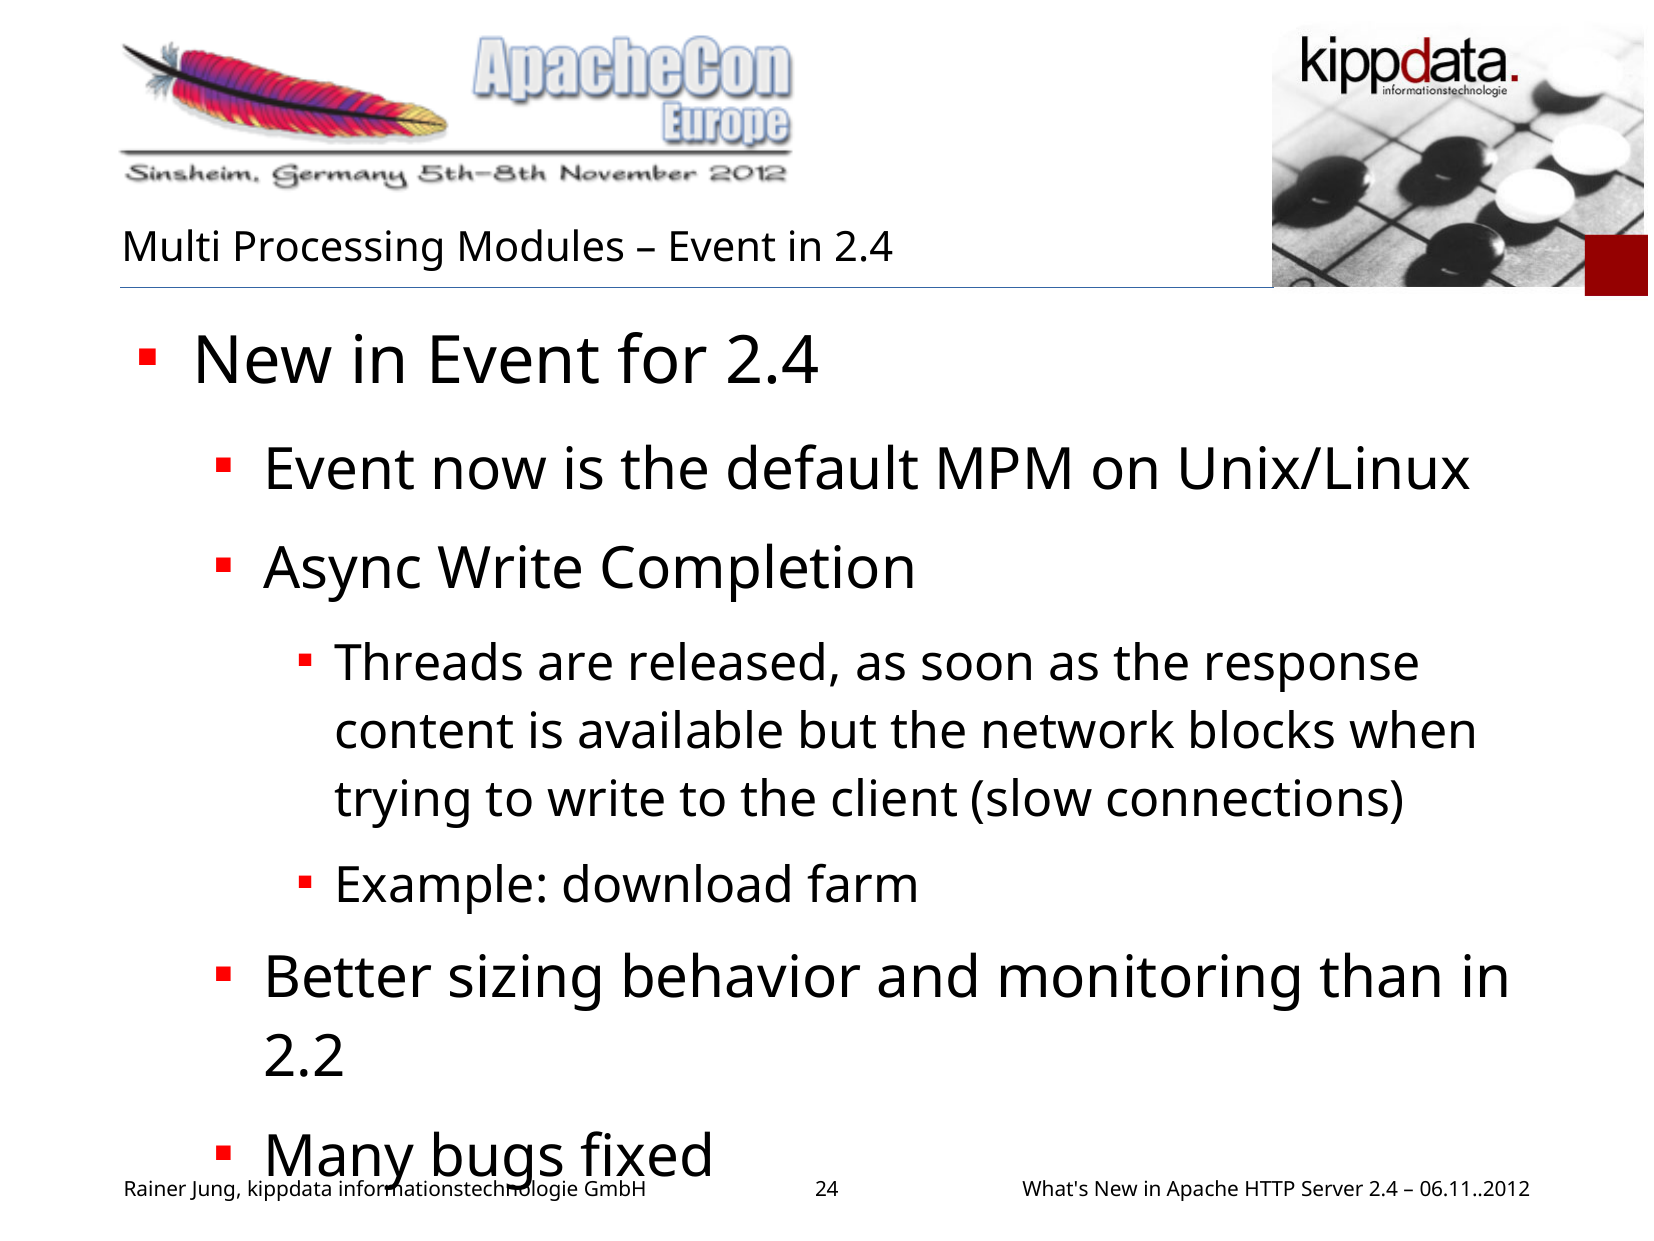

# Multi Processing Modules – Event in 2.4
New in Event for 2.4
Event now is the default MPM on Unix/Linux
Async Write Completion
Threads are released, as soon as the response content is available but the network blocks when trying to write to the client (slow connections)
Example: download farm
Better sizing behavior and monitoring than in 2.2
Many bugs fixed